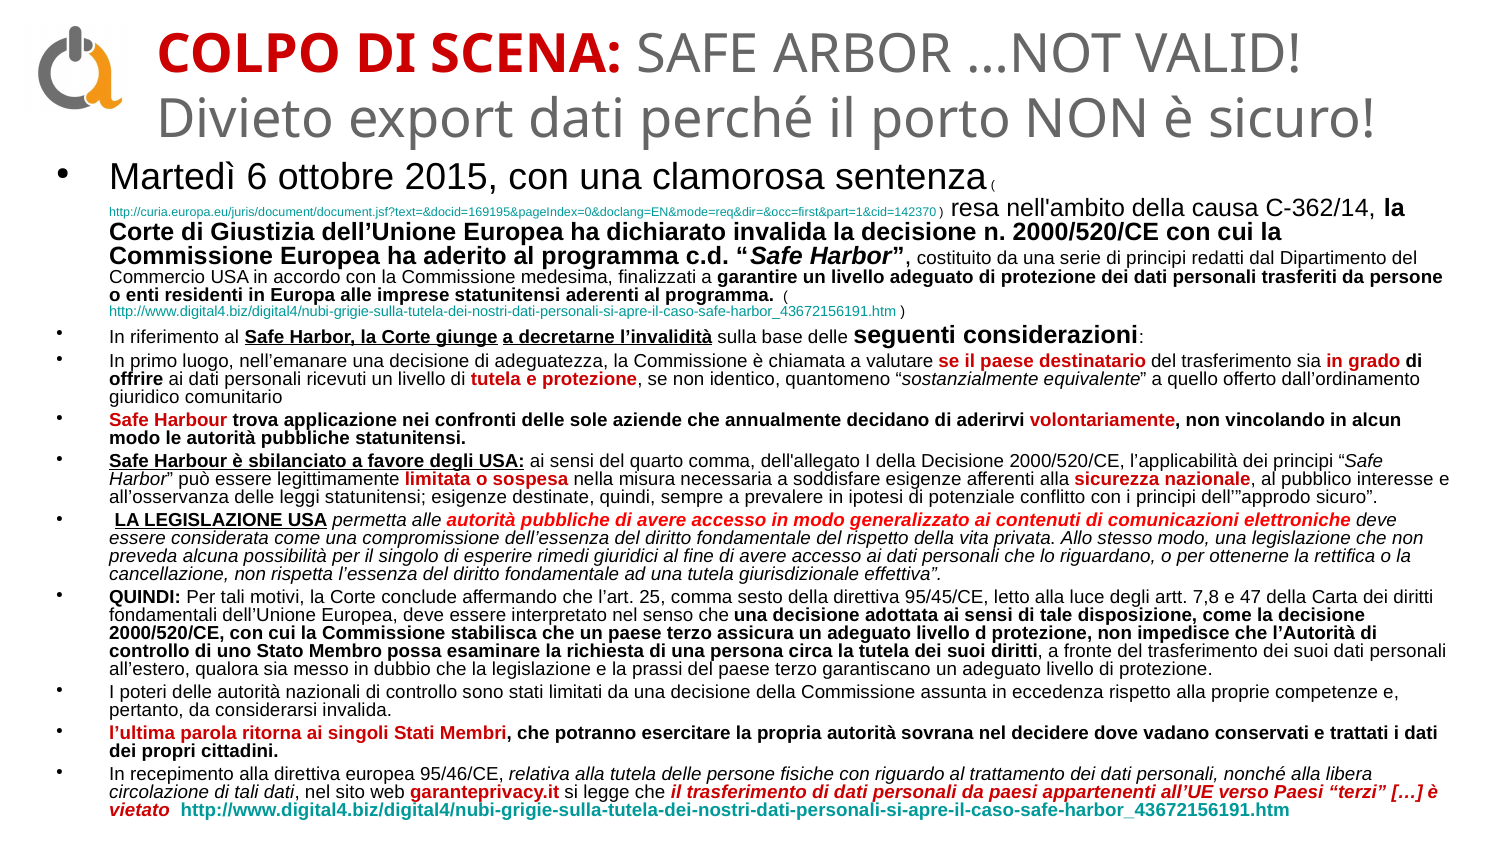

# COLPO DI SCENA: SAFE ARBOR …NOT VALID! Divieto export dati perché il porto NON è sicuro!
Martedì 6 ottobre 2015, con una clamorosa sentenza (http://curia.europa.eu/juris/document/document.jsf?text=&docid=169195&pageIndex=0&doclang=EN&mode=req&dir=&occ=first&part=1&cid=142370 ) resa nell'ambito della causa C-362/14, la Corte di Giustizia dell’Unione Europea ha dichiarato invalida la decisione n. 2000/520/CE con cui la Commissione Europea ha aderito al programma c.d. “Safe Harbor”, costituito da una serie di principi redatti dal Dipartimento del Commercio USA in accordo con la Commissione medesima, finalizzati a garantire un livello adeguato di protezione dei dati personali trasferiti da persone o enti residenti in Europa alle imprese statunitensi aderenti al programma. (http://www.digital4.biz/digital4/nubi-grigie-sulla-tutela-dei-nostri-dati-personali-si-apre-il-caso-safe-harbor_43672156191.htm )
In riferimento al Safe Harbor, la Corte giunge a decretarne l’invalidità sulla base delle seguenti considerazioni:
In primo luogo, nell’emanare una decisione di adeguatezza, la Commissione è chiamata a valutare se il paese destinatario del trasferimento sia in grado di offrire ai dati personali ricevuti un livello di tutela e protezione, se non identico, quantomeno “sostanzialmente equivalente” a quello offerto dall’ordinamento giuridico comunitario
Safe Harbour trova applicazione nei confronti delle sole aziende che annualmente decidano di aderirvi volontariamente, non vincolando in alcun modo le autorità pubbliche statunitensi.
Safe Harbour è sbilanciato a favore degli USA: ai sensi del quarto comma, dell'allegato I della Decisione 2000/520/CE, l’applicabilità dei principi “Safe Harbor” può essere legittimamente limitata o sospesa nella misura necessaria a soddisfare esigenze afferenti alla sicurezza nazionale, al pubblico interesse e all’osservanza delle leggi statunitensi; esigenze destinate, quindi, sempre a prevalere in ipotesi di potenziale conflitto con i principi dell’”approdo sicuro”.
 LA LEGISLAZIONE USA permetta alle autorità pubbliche di avere accesso in modo generalizzato ai contenuti di comunicazioni elettroniche deve essere considerata come una compromissione dell’essenza del diritto fondamentale del rispetto della vita privata. Allo stesso modo, una legislazione che non preveda alcuna possibilità per il singolo di esperire rimedi giuridici al fine di avere accesso ai dati personali che lo riguardano, o per ottenerne la rettifica o la cancellazione, non rispetta l’essenza del diritto fondamentale ad una tutela giurisdizionale effettiva”.
QUINDI: Per tali motivi, la Corte conclude affermando che l’art. 25, comma sesto della direttiva 95/45/CE, letto alla luce degli artt. 7,8 e 47 della Carta dei diritti fondamentali dell’Unione Europea, deve essere interpretato nel senso che una decisione adottata ai sensi di tale disposizione, come la decisione 2000/520/CE, con cui la Commissione stabilisca che un paese terzo assicura un adeguato livello d protezione, non impedisce che l’Autorità di controllo di uno Stato Membro possa esaminare la richiesta di una persona circa la tutela dei suoi diritti, a fronte del trasferimento dei suoi dati personali all’estero, qualora sia messo in dubbio che la legislazione e la prassi del paese terzo garantiscano un adeguato livello di protezione.
I poteri delle autorità nazionali di controllo sono stati limitati da una decisione della Commissione assunta in eccedenza rispetto alla proprie competenze e, pertanto, da considerarsi invalida.
l’ultima parola ritorna ai singoli Stati Membri, che potranno esercitare la propria autorità sovrana nel decidere dove vadano conservati e trattati i dati dei propri cittadini.
In recepimento alla direttiva europea 95/46/CE, relativa alla tutela delle persone fisiche con riguardo al trattamento dei dati personali, nonché alla libera circolazione di tali dati, nel sito web garanteprivacy.it si legge che il trasferimento di dati personali da paesi appartenenti all’UE verso Paesi “terzi” […] è vietato http://www.digital4.biz/digital4/nubi-grigie-sulla-tutela-dei-nostri-dati-personali-si-apre-il-caso-safe-harbor_43672156191.htm